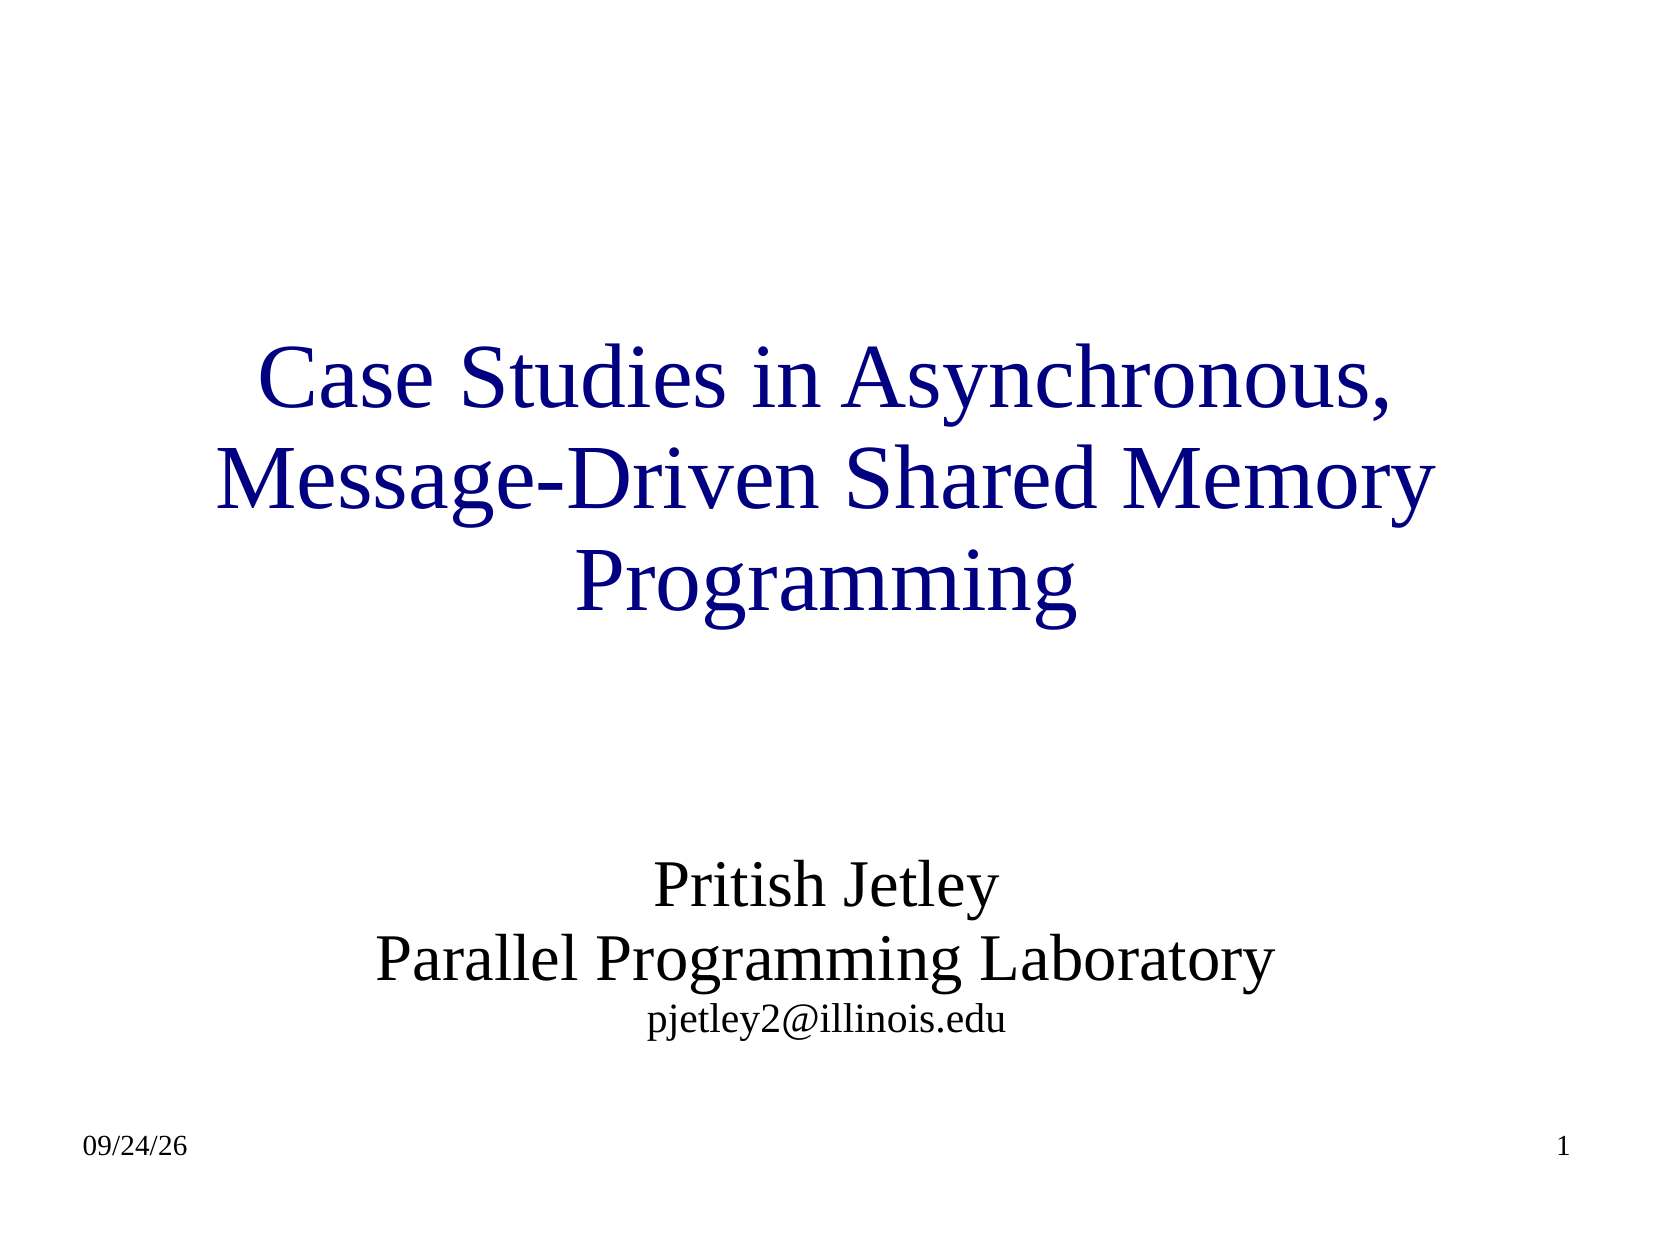

# Case Studies in Asynchronous, Message-Driven Shared Memory Programming
Pritish Jetley
Parallel Programming Laboratory
pjetley2@illinois.edu
1